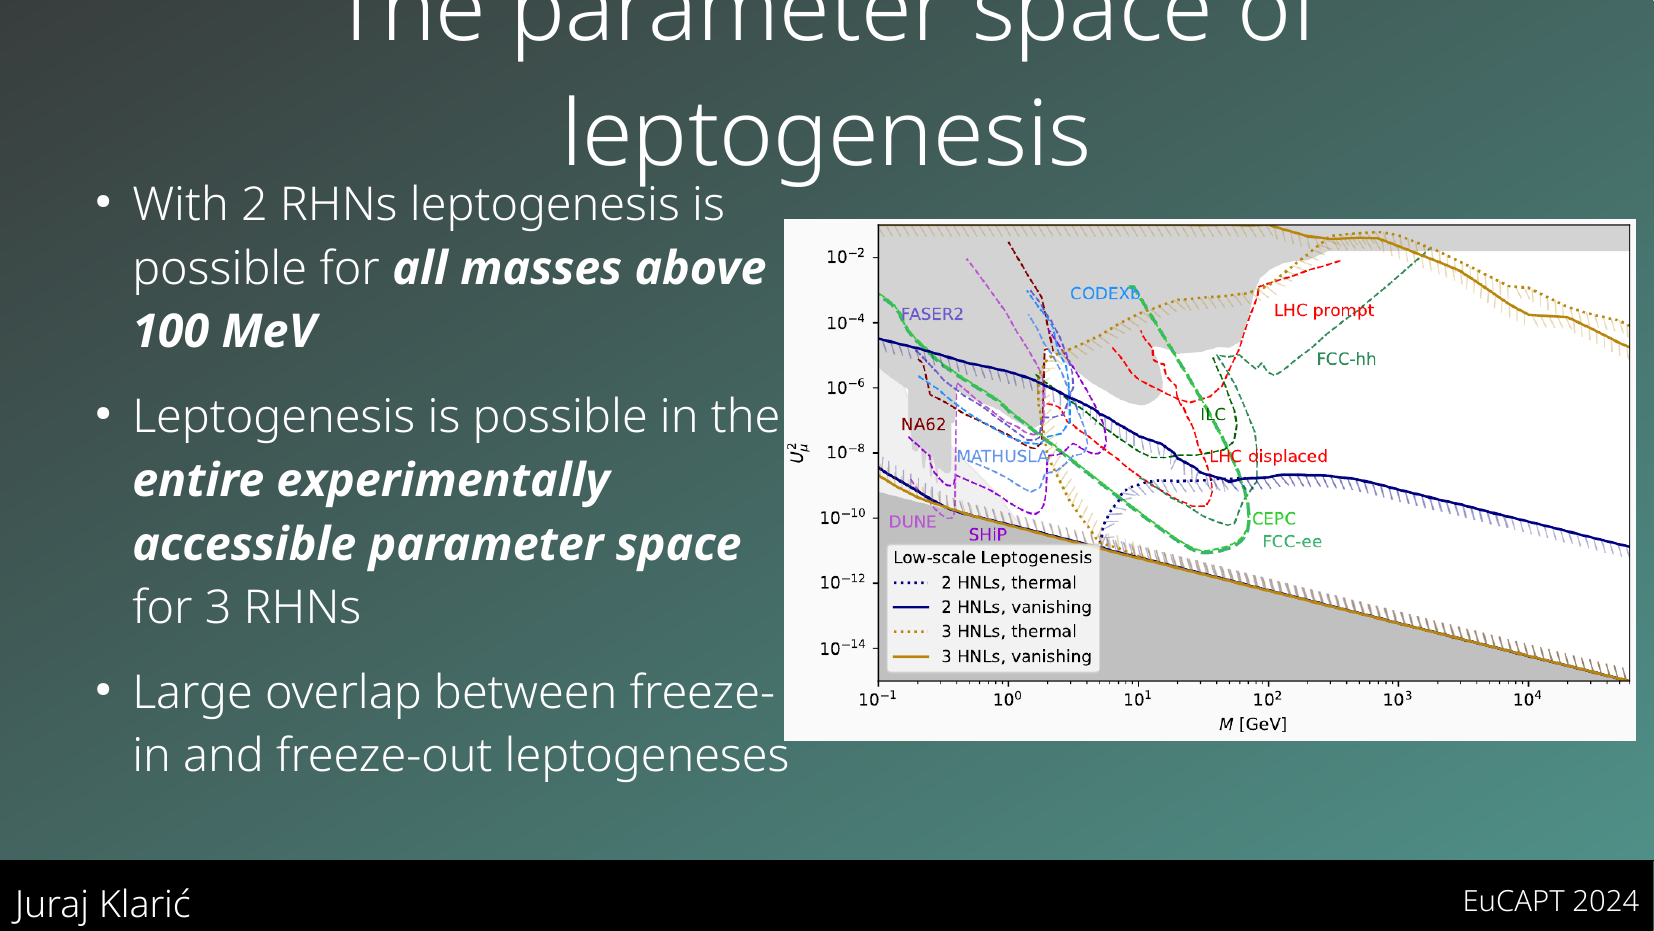

# The parameter space of leptogenesis
With 2 RHNs leptogenesis is possible for all masses above 100 MeV
Leptogenesis is possible in the entire experimentally accessible parameter space for 3 RHNs
Large overlap between freeze-in and freeze-out leptogeneses
Juraj Klarić
EuCAPT 2024